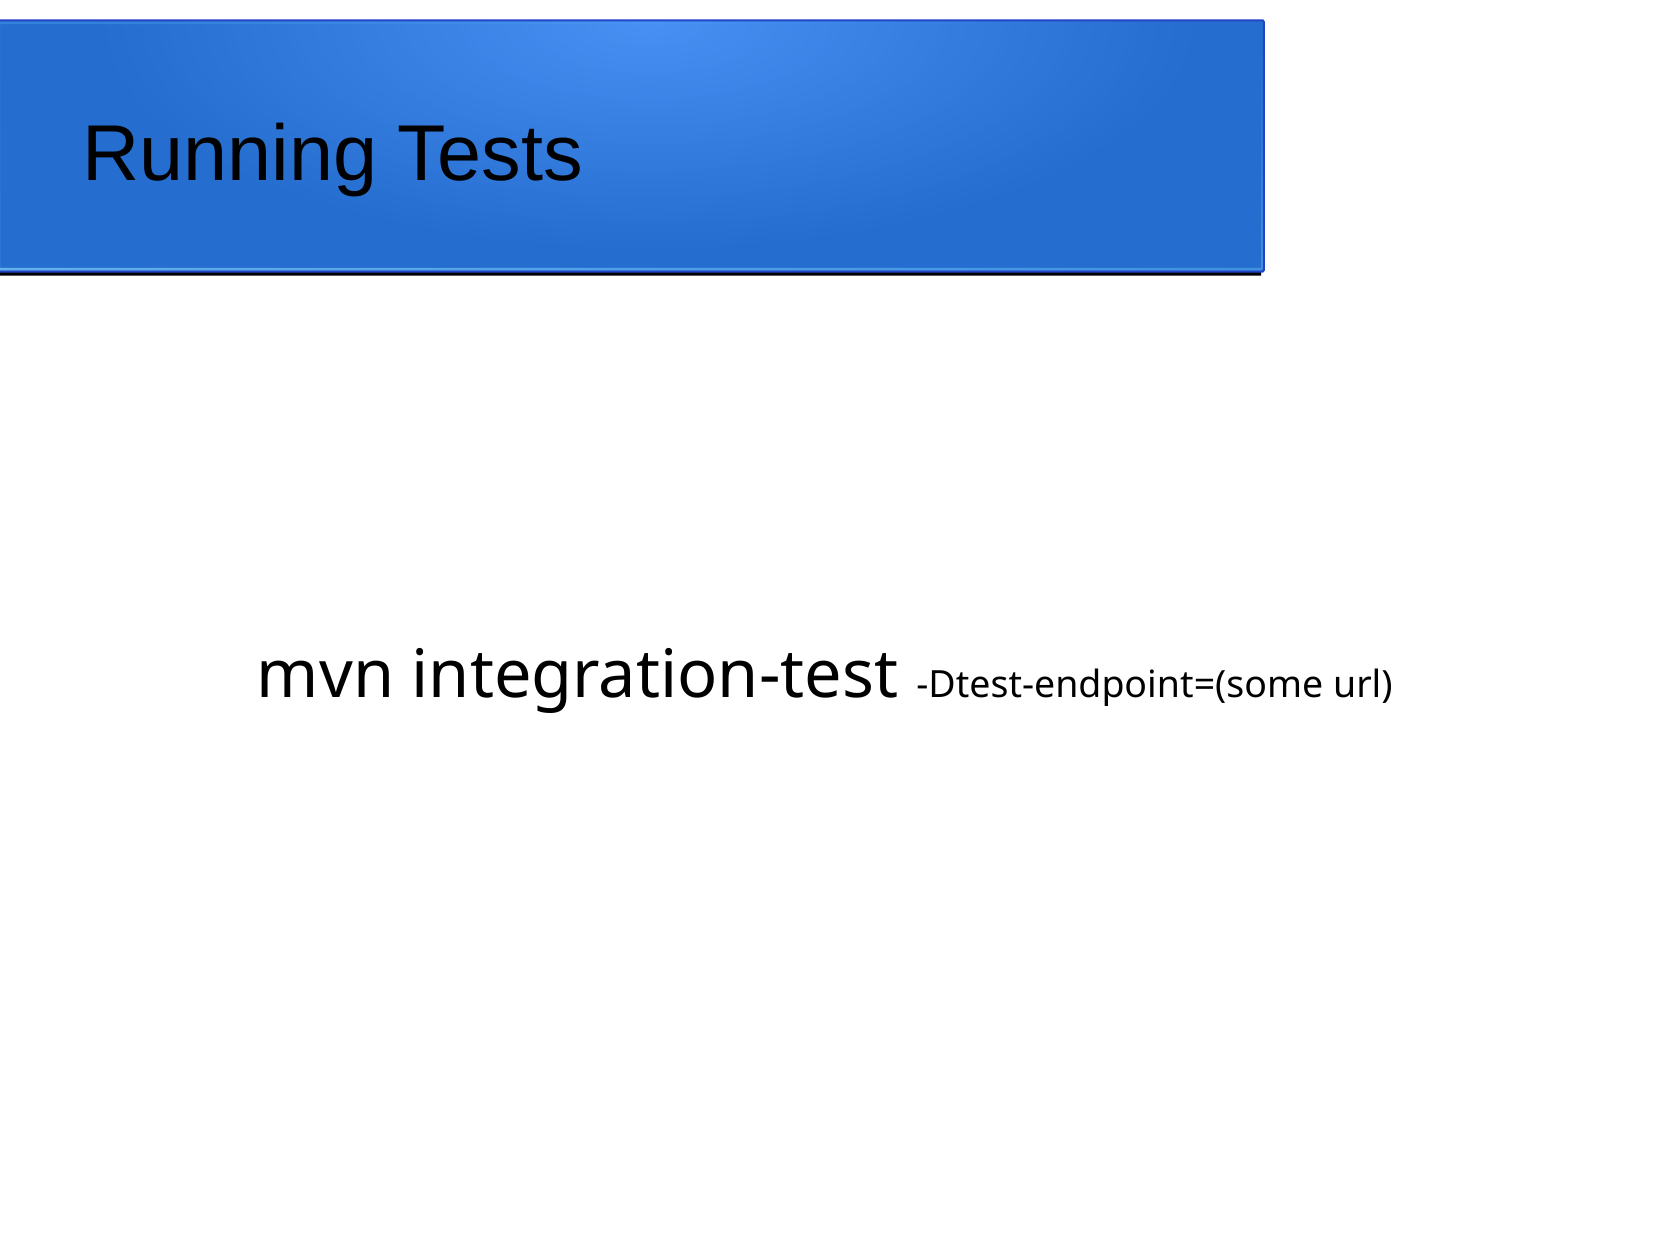

# Running Tests
mvn integration-test -Dtest-endpoint=(some url)